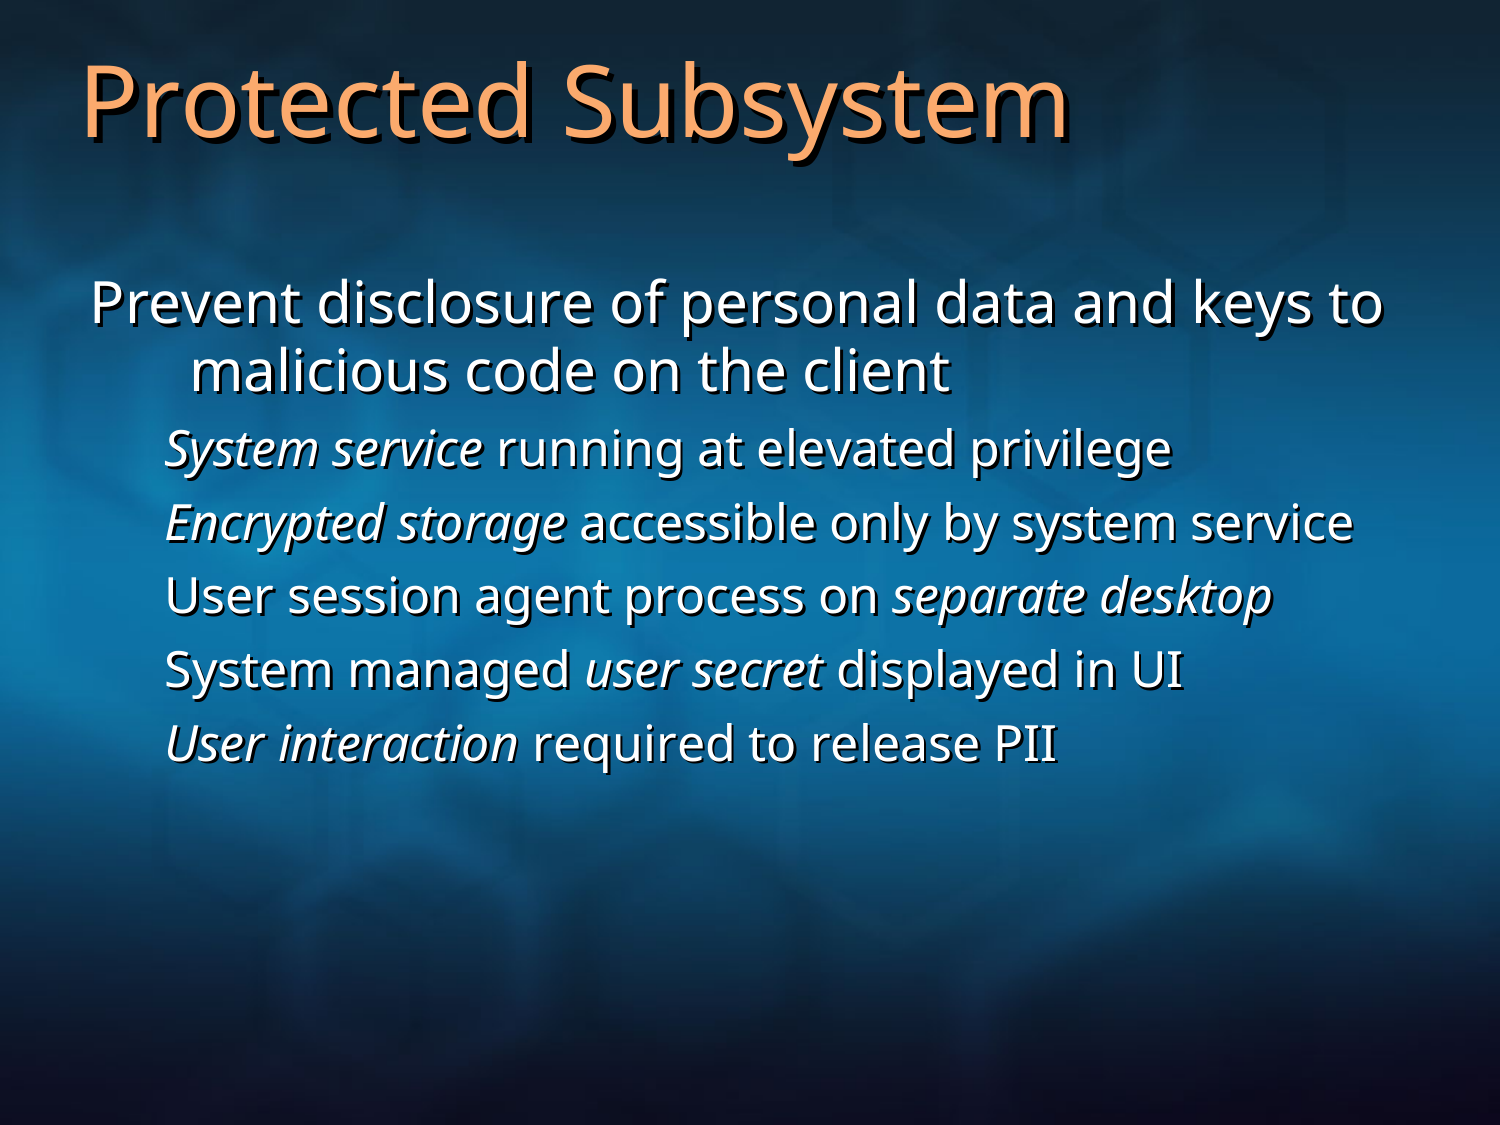

# Protected Subsystem
Prevent disclosure of personal data and keys to malicious code on the client
System service running at elevated privilege
Encrypted storage accessible only by system service
User session agent process on separate desktop
System managed user secret displayed in UI
User interaction required to release PII